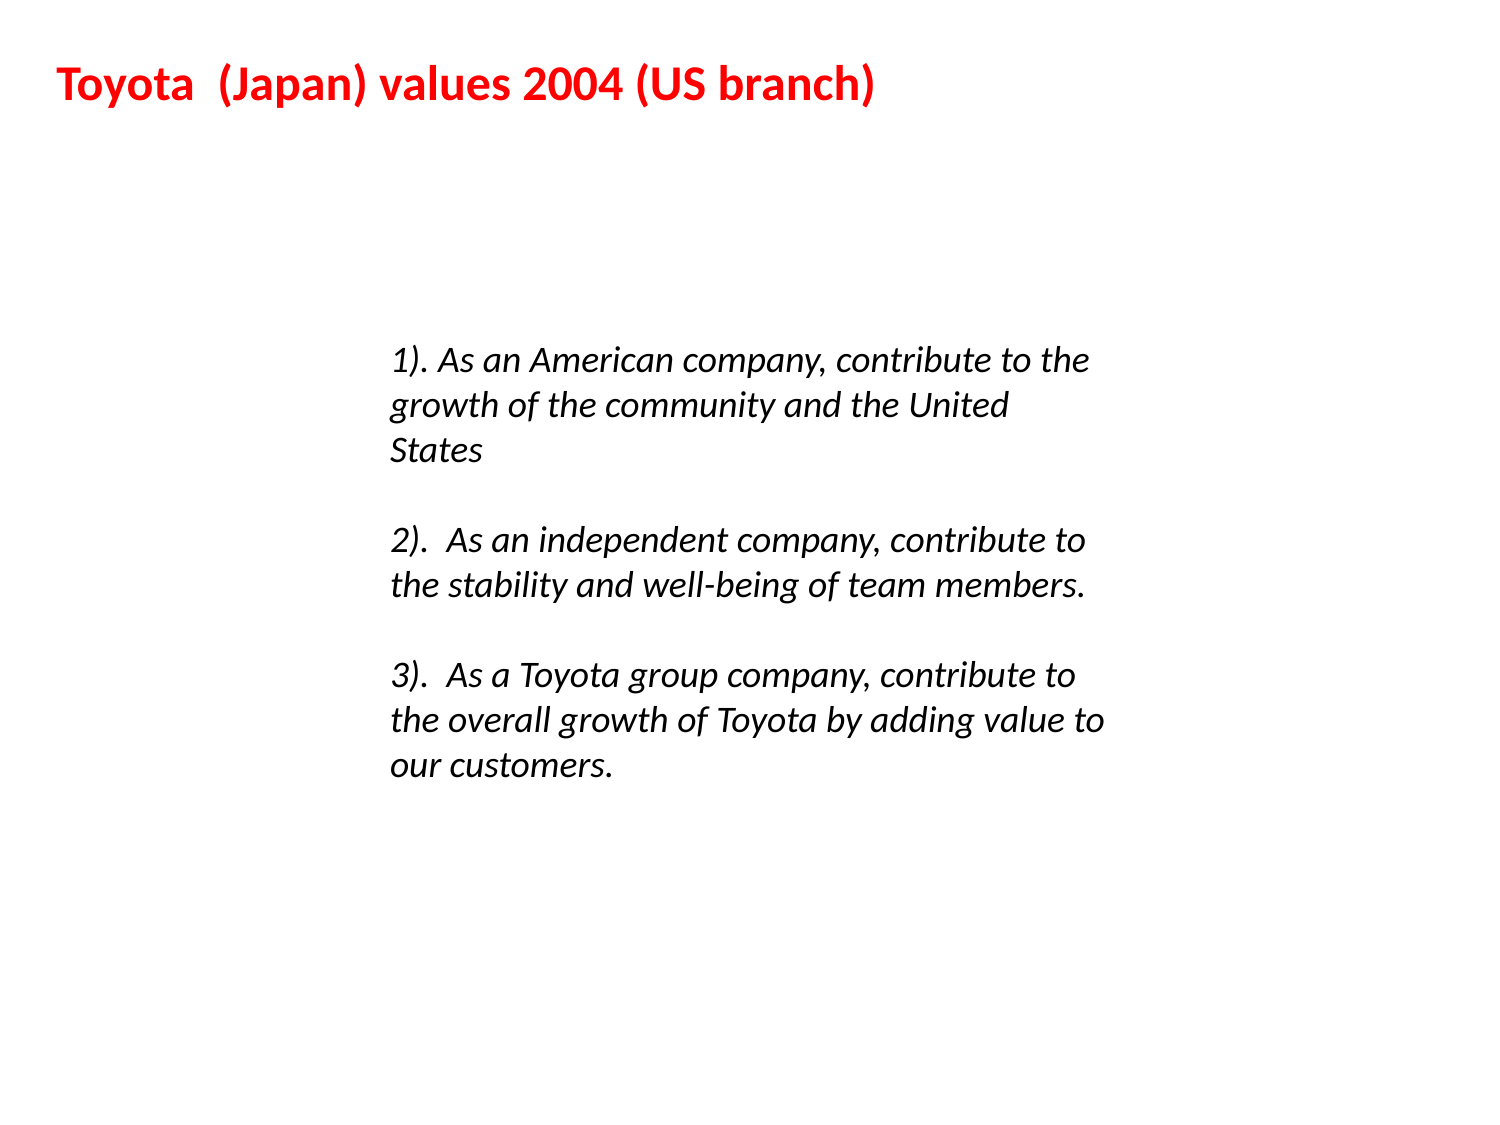

Toyota (Japan) values 2004 (US branch)
1). As an American company, contribute to the growth of the community and the United States
2). As an independent company, contribute to the stability and well-being of team members.
3). As a Toyota group company, contribute to the overall growth of Toyota by adding value to our customers.